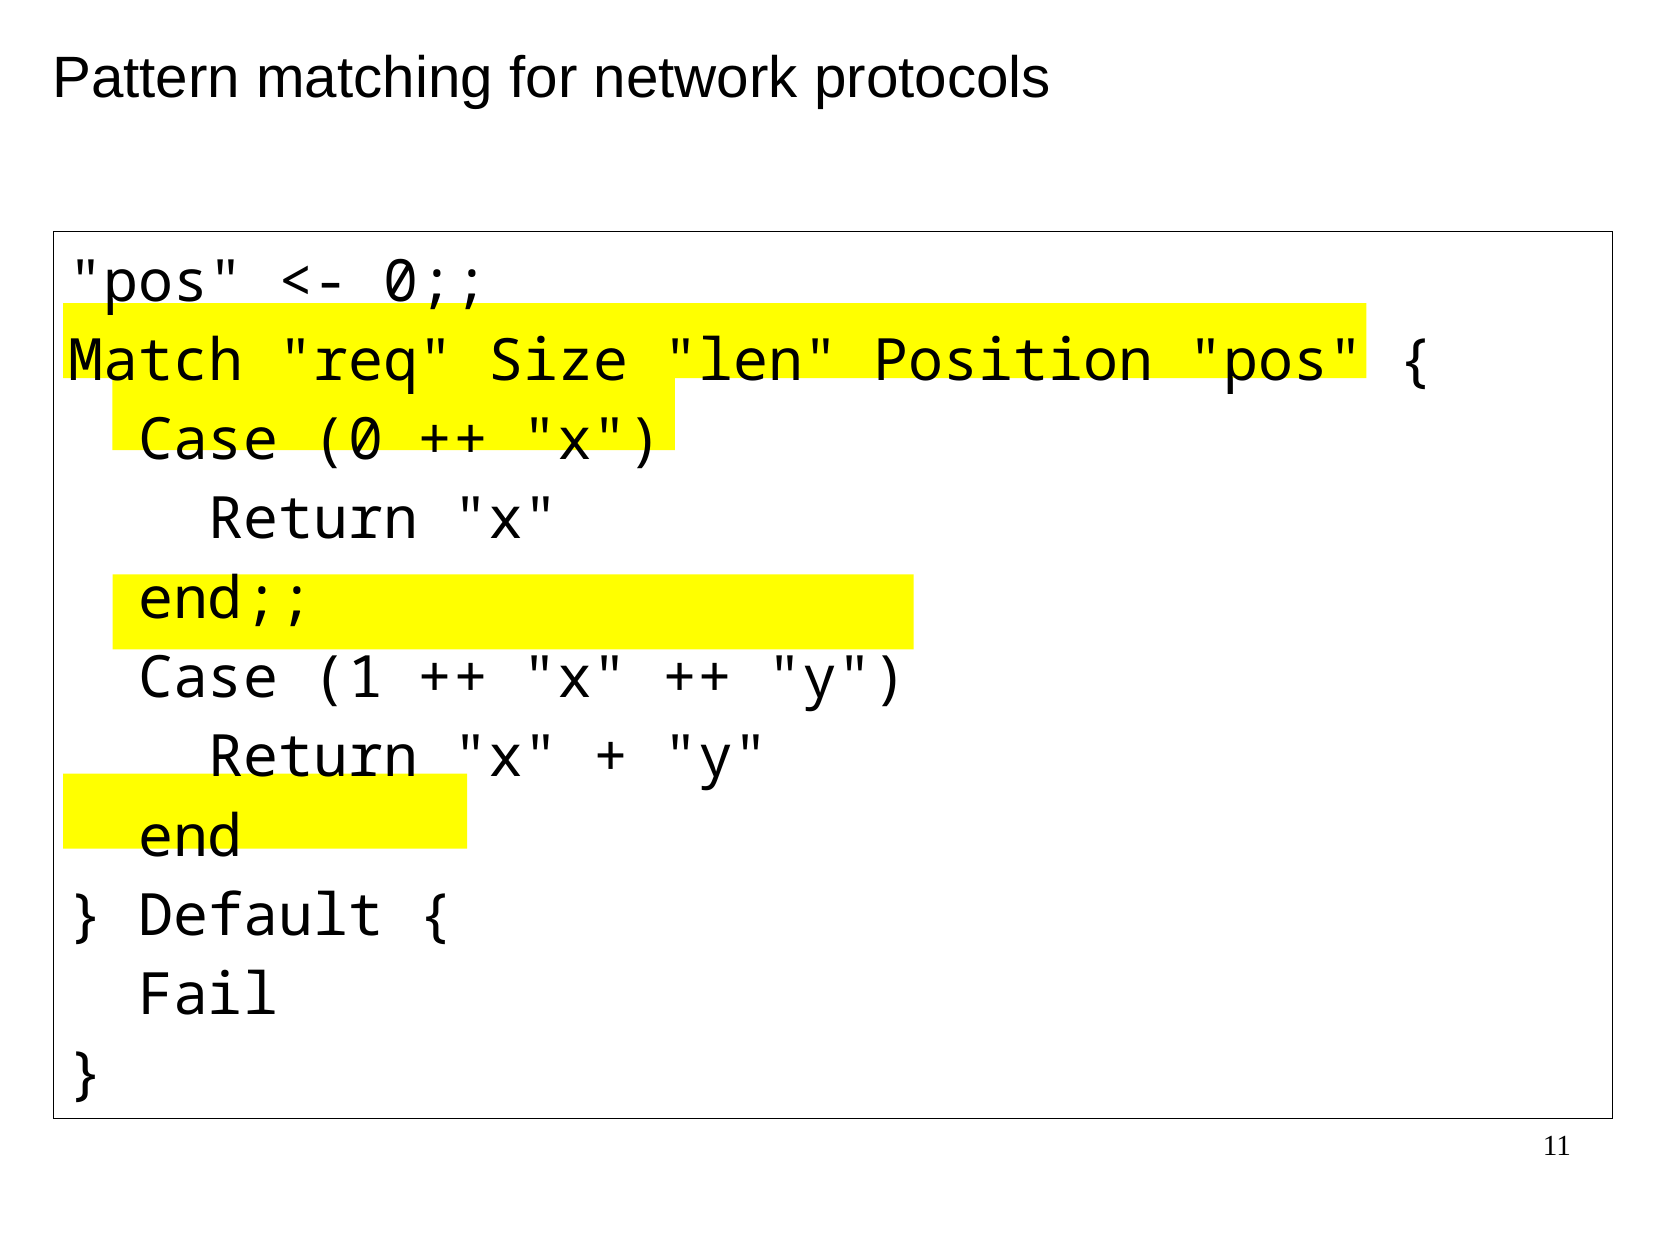

Pattern matching for network protocols
"pos" <- 0;;
Match "req" Size "len" Position "pos" {
 Case (0 ++ "x")
 Return "x"
 end;;
 Case (1 ++ "x" ++ "y")
 Return "x" + "y"
 end
} Default {
 Fail
}
11